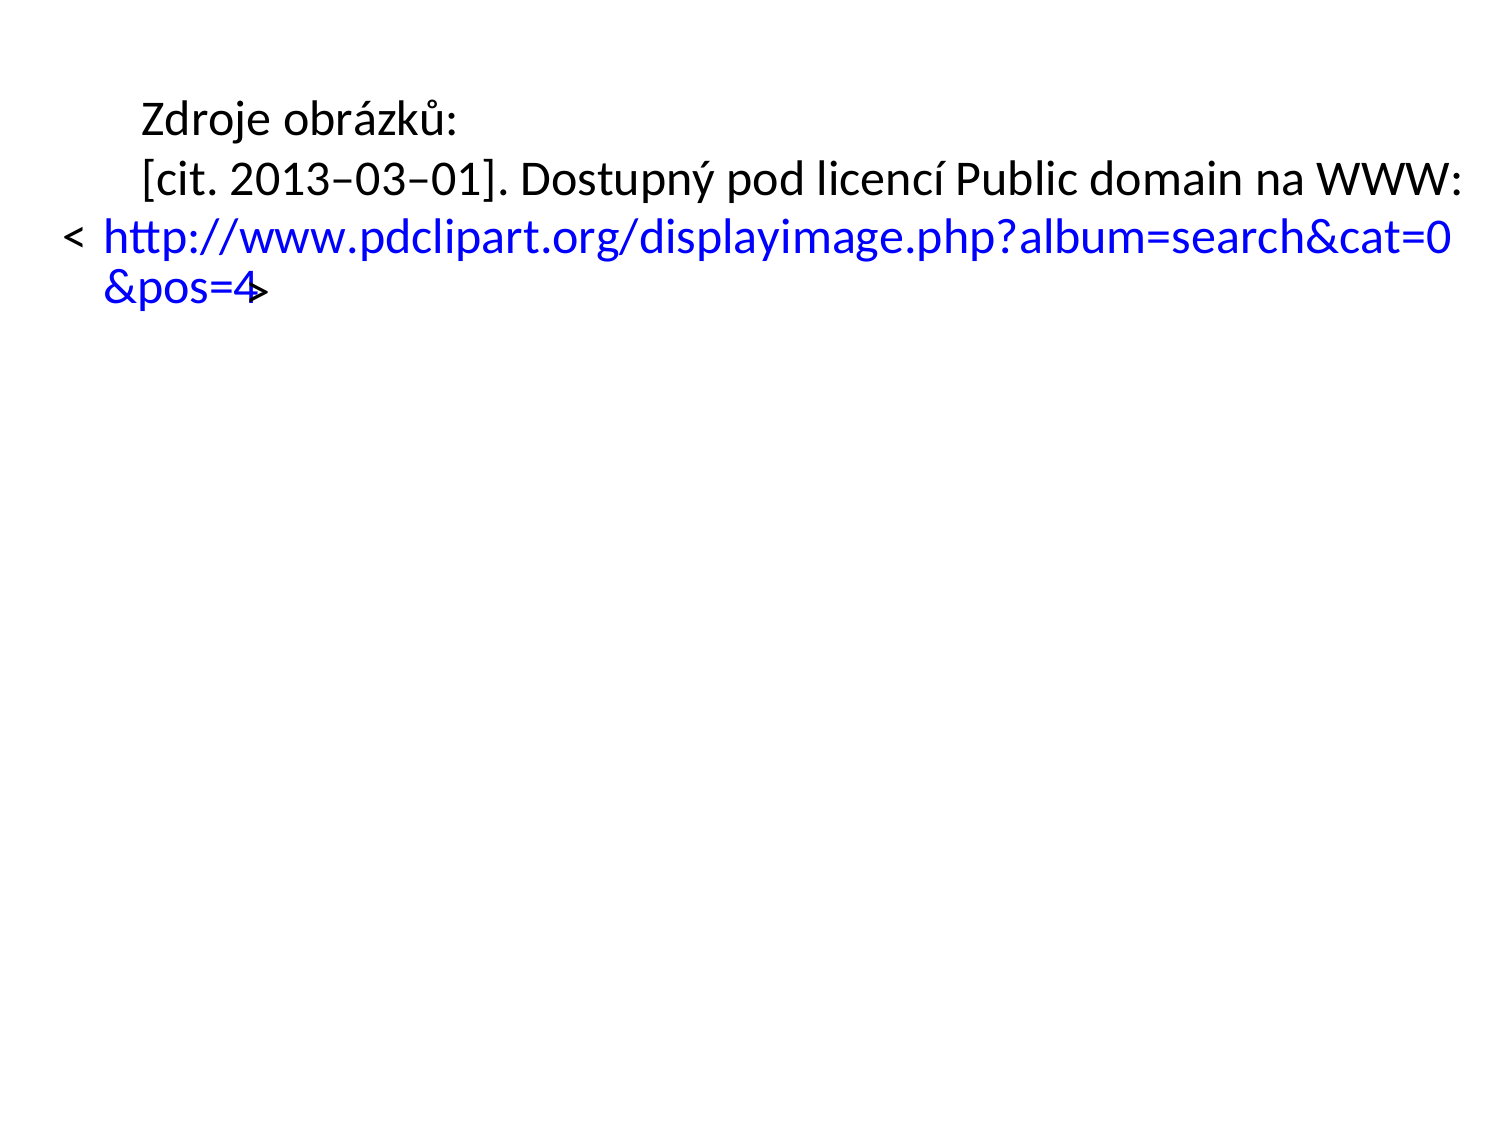

Zdroje obrázků:
[cit. 2013–03–01]. Dostupný pod licencí Public domain na WWW:
http://www.pdclipart.org/displayimage.php?album=search&cat=0&pos=4
<
>